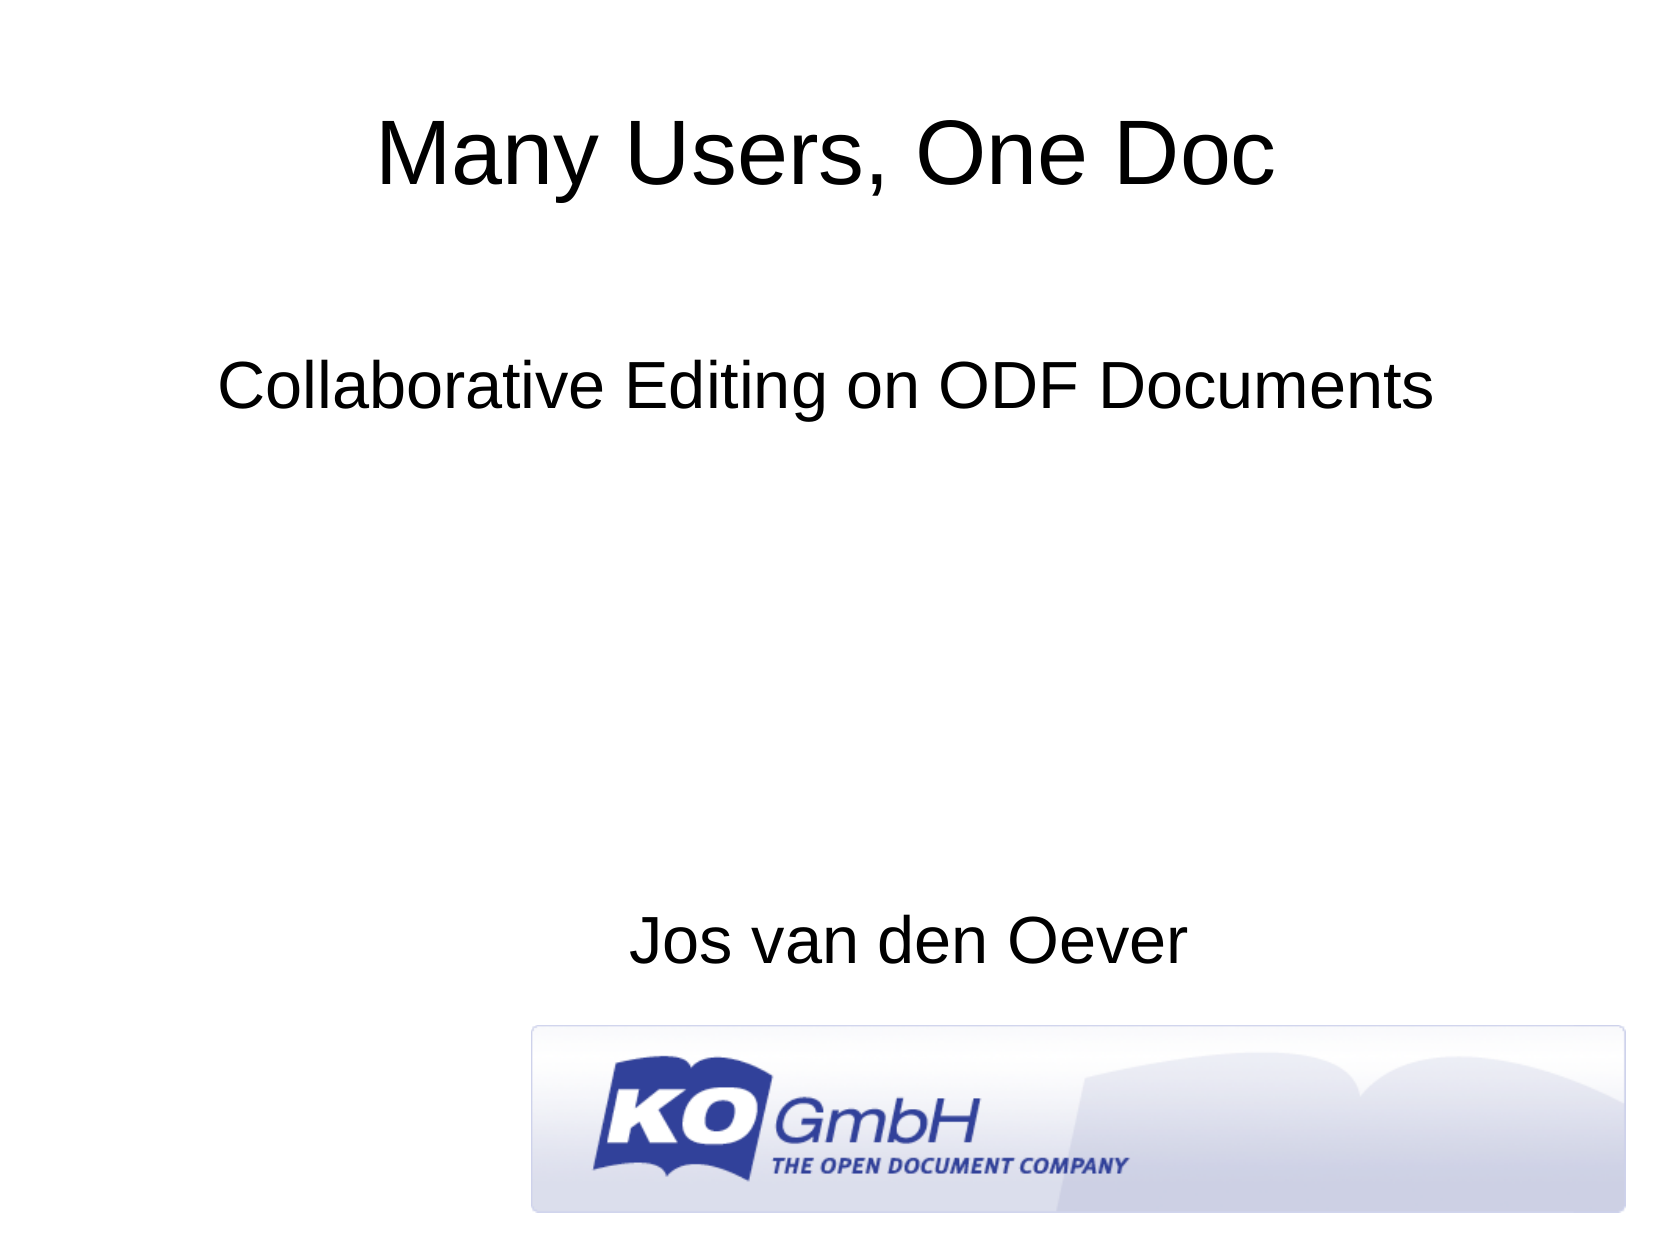

# Many Users, One Doc
Collaborative Editing on ODF Documents
Jos van den Oever